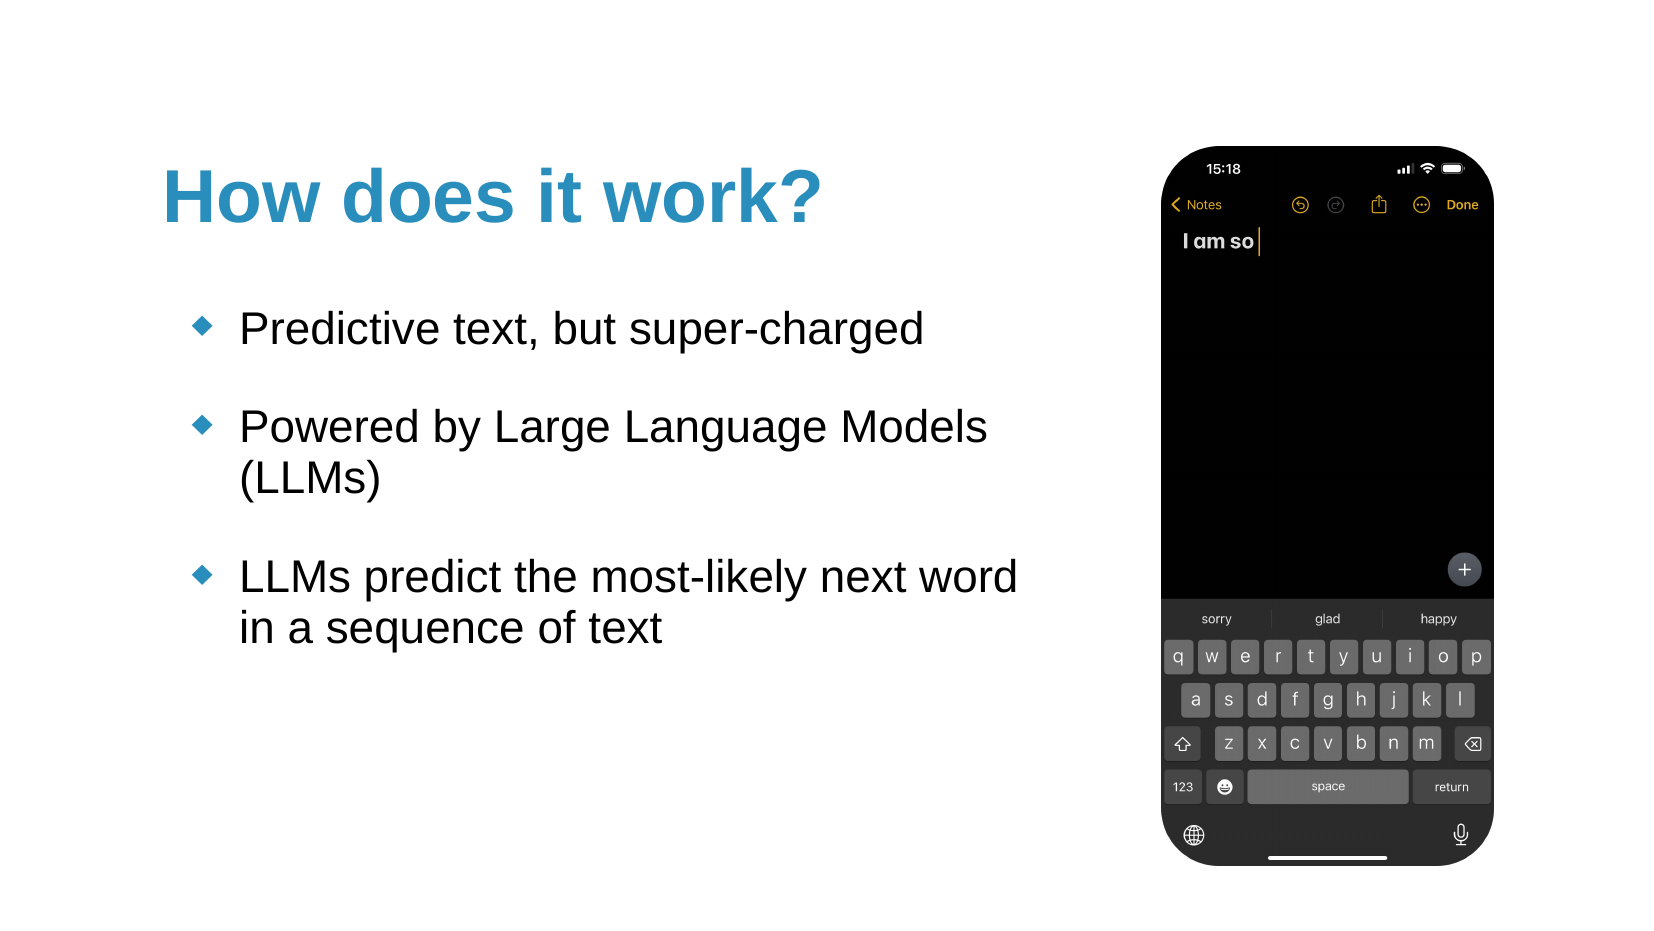

How does it work?
Predictive text, but super-charged
Powered by Large Language Models (LLMs)
LLMs predict the most-likely next word in a sequence of text